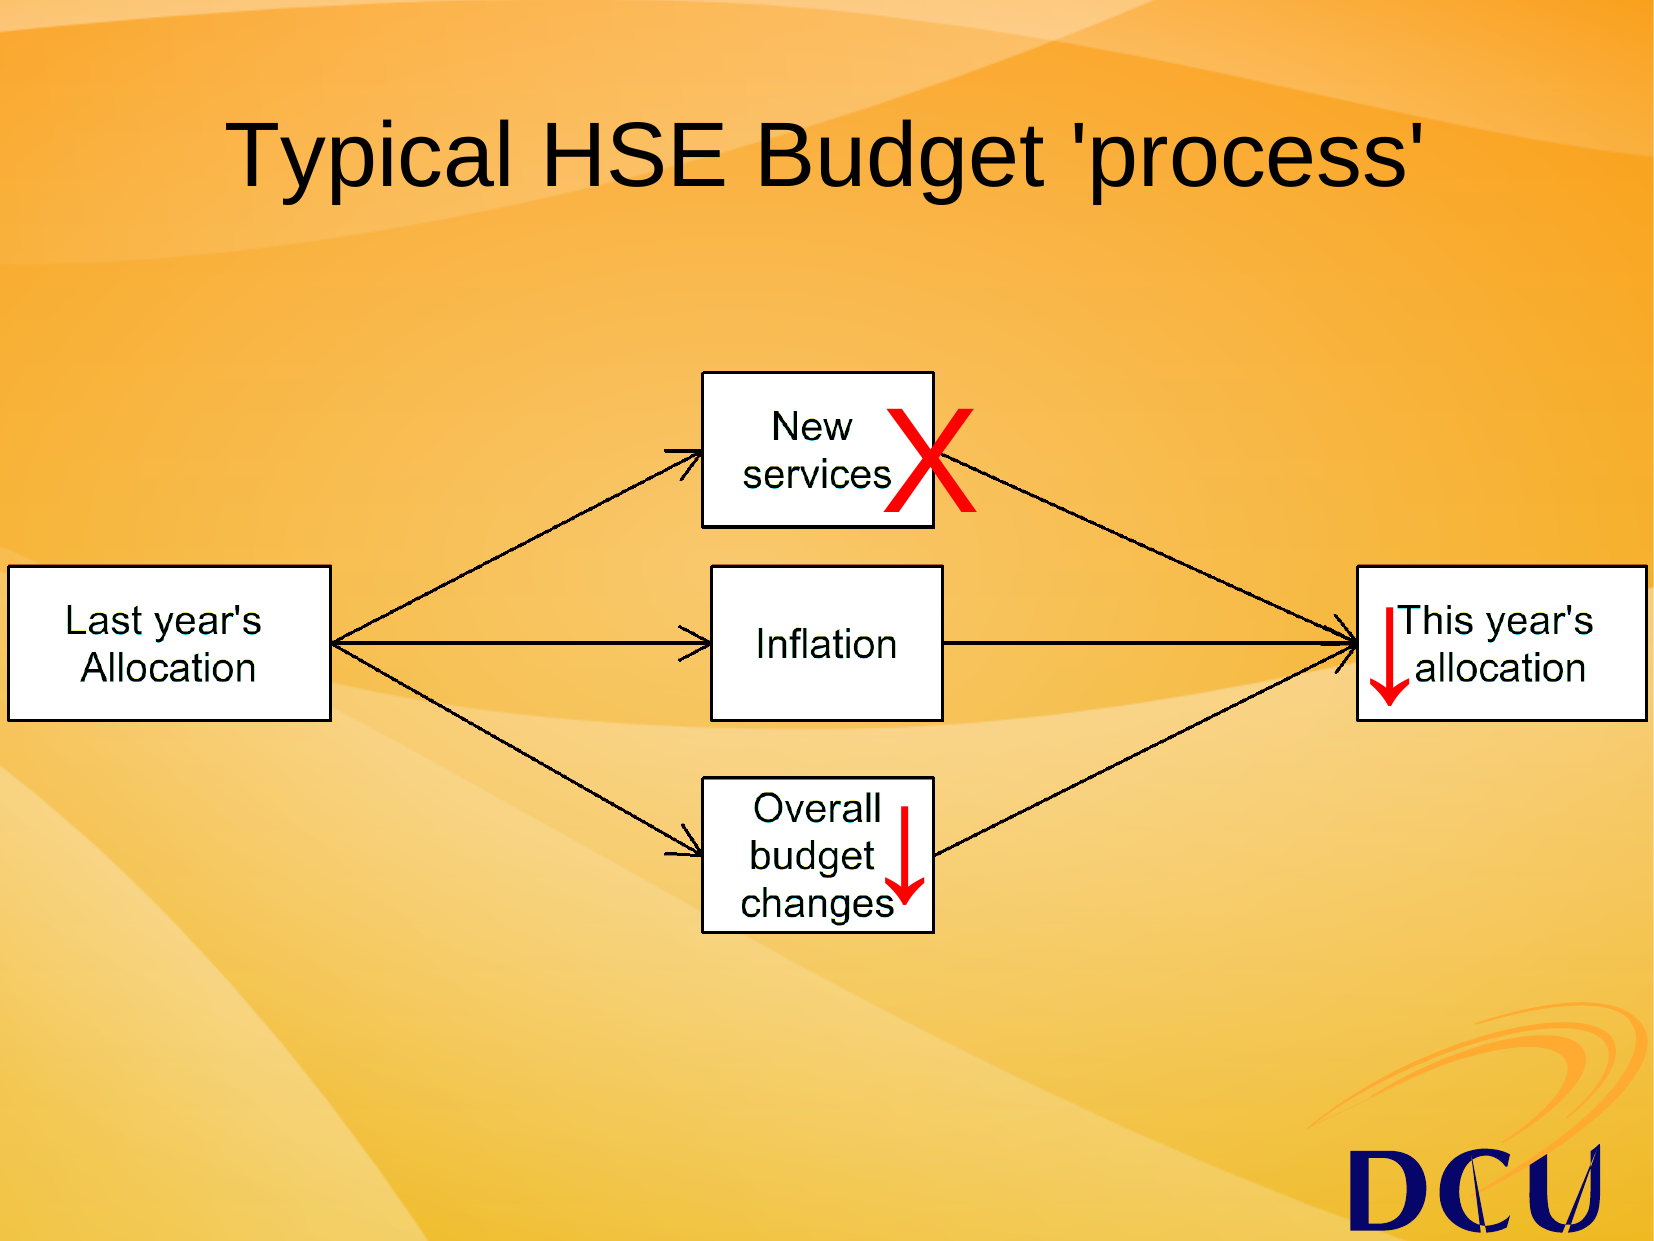

# Typical HSE Budget 'process'
X
↓
↓